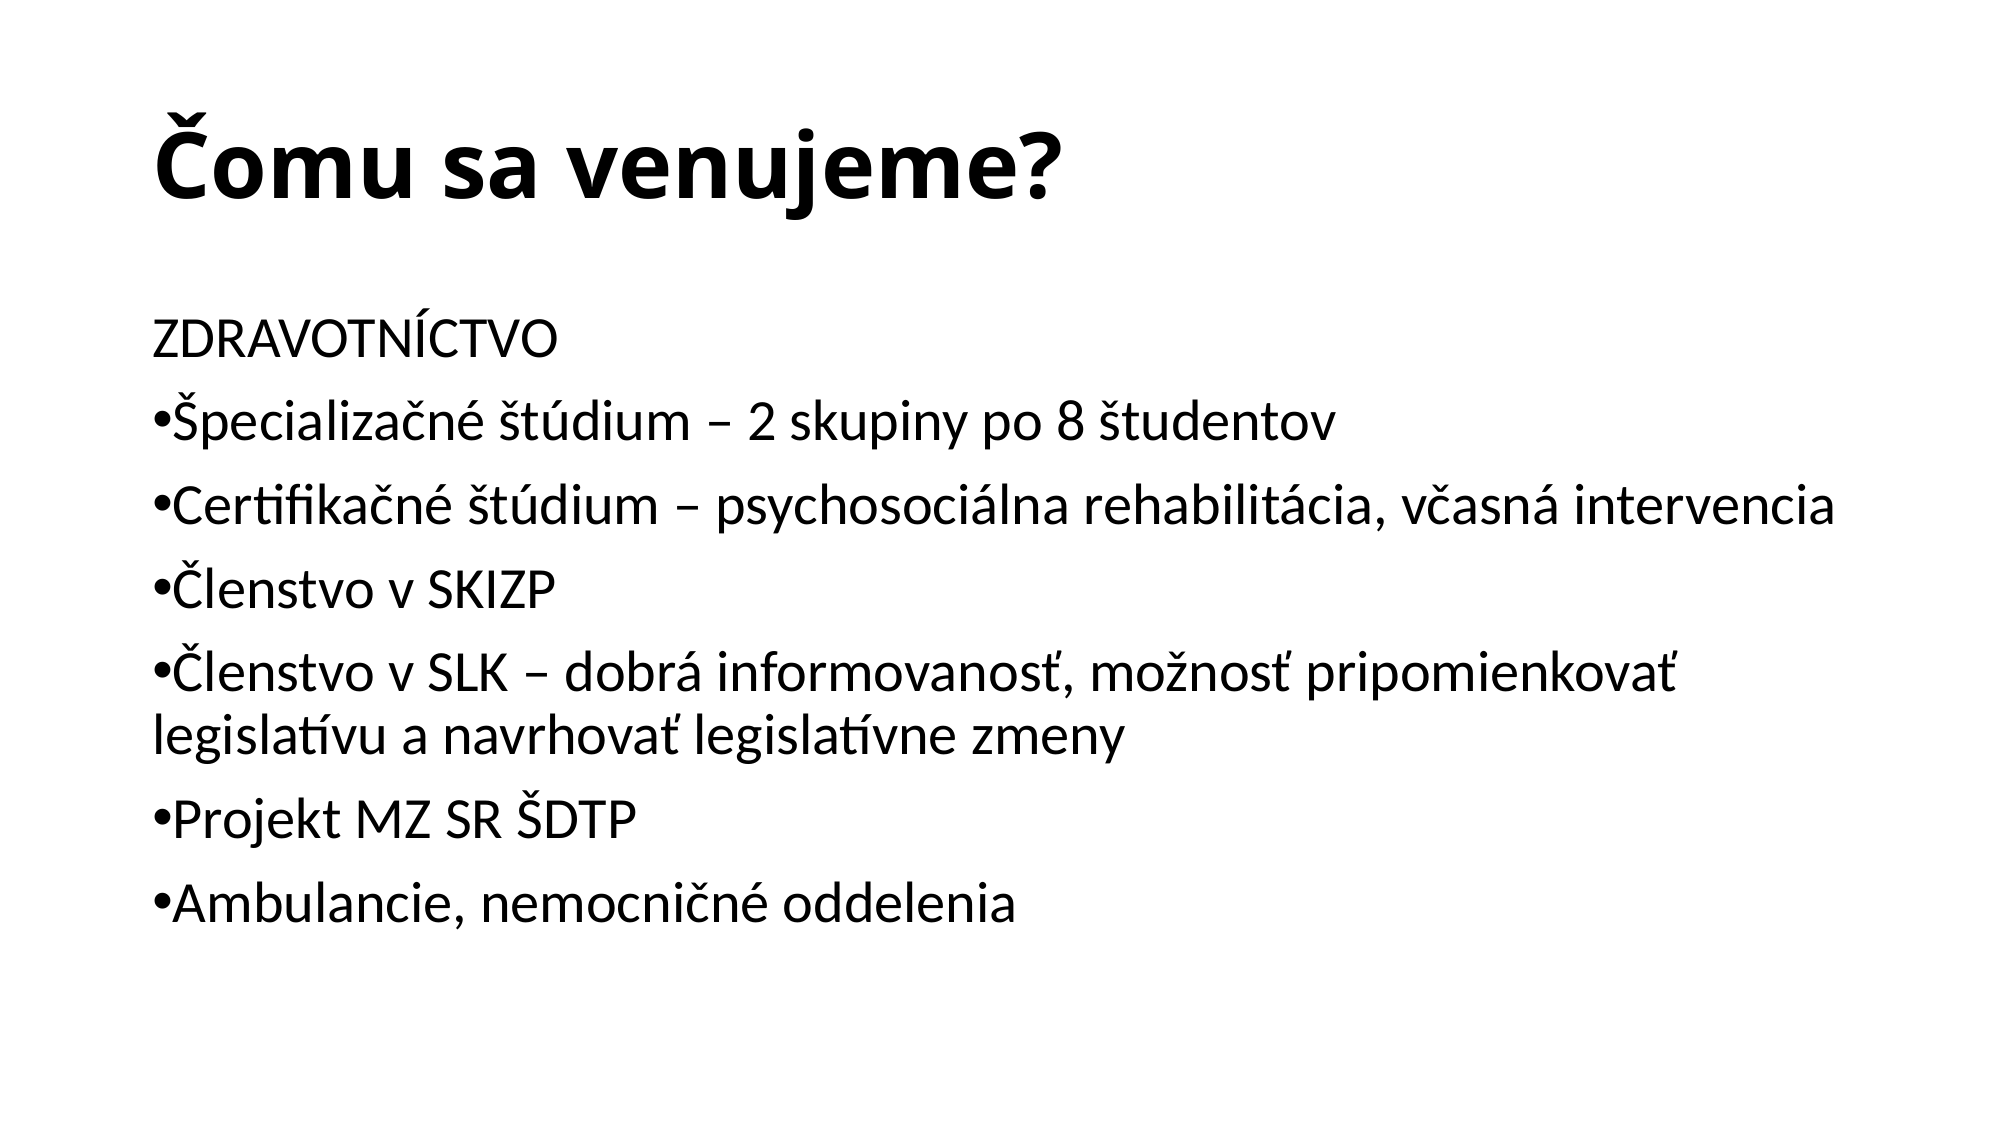

# Čomu sa venujeme?
ZDRAVOTNÍCTVO
Špecializačné štúdium – 2 skupiny po 8 študentov
Certifikačné štúdium – psychosociálna rehabilitácia, včasná intervencia
Členstvo v SKIZP
Členstvo v SLK – dobrá informovanosť, možnosť pripomienkovať legislatívu a navrhovať legislatívne zmeny
Projekt MZ SR ŠDTP
Ambulancie, nemocničné oddelenia